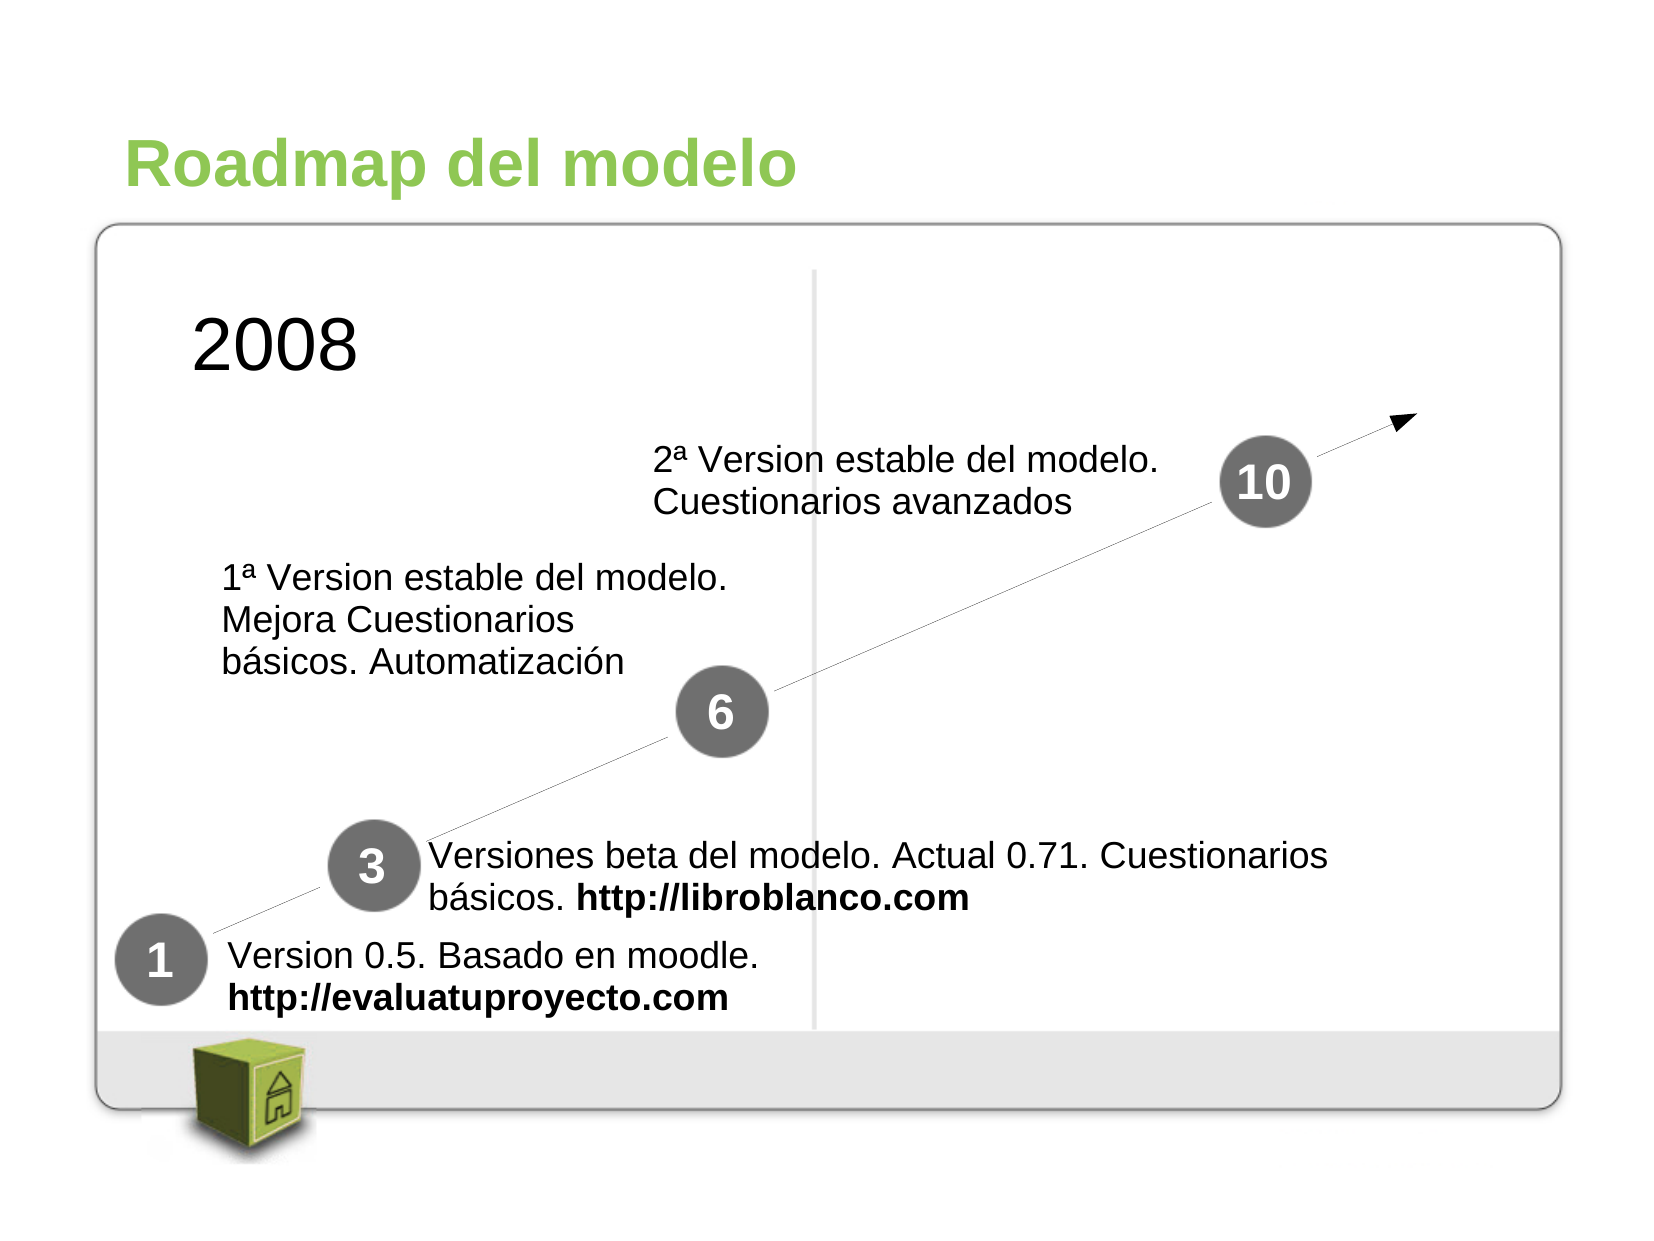

Roadmap del modelo
2008
2ª Version estable del modelo. Cuestionarios avanzados
10
1ª Version estable del modelo. Mejora Cuestionarios
básicos. Automatización
6
3
Versiones beta del modelo. Actual 0.71. Cuestionarios básicos. http://libroblanco.com
1
Version 0.5. Basado en moodle. http://evaluatuproyecto.com